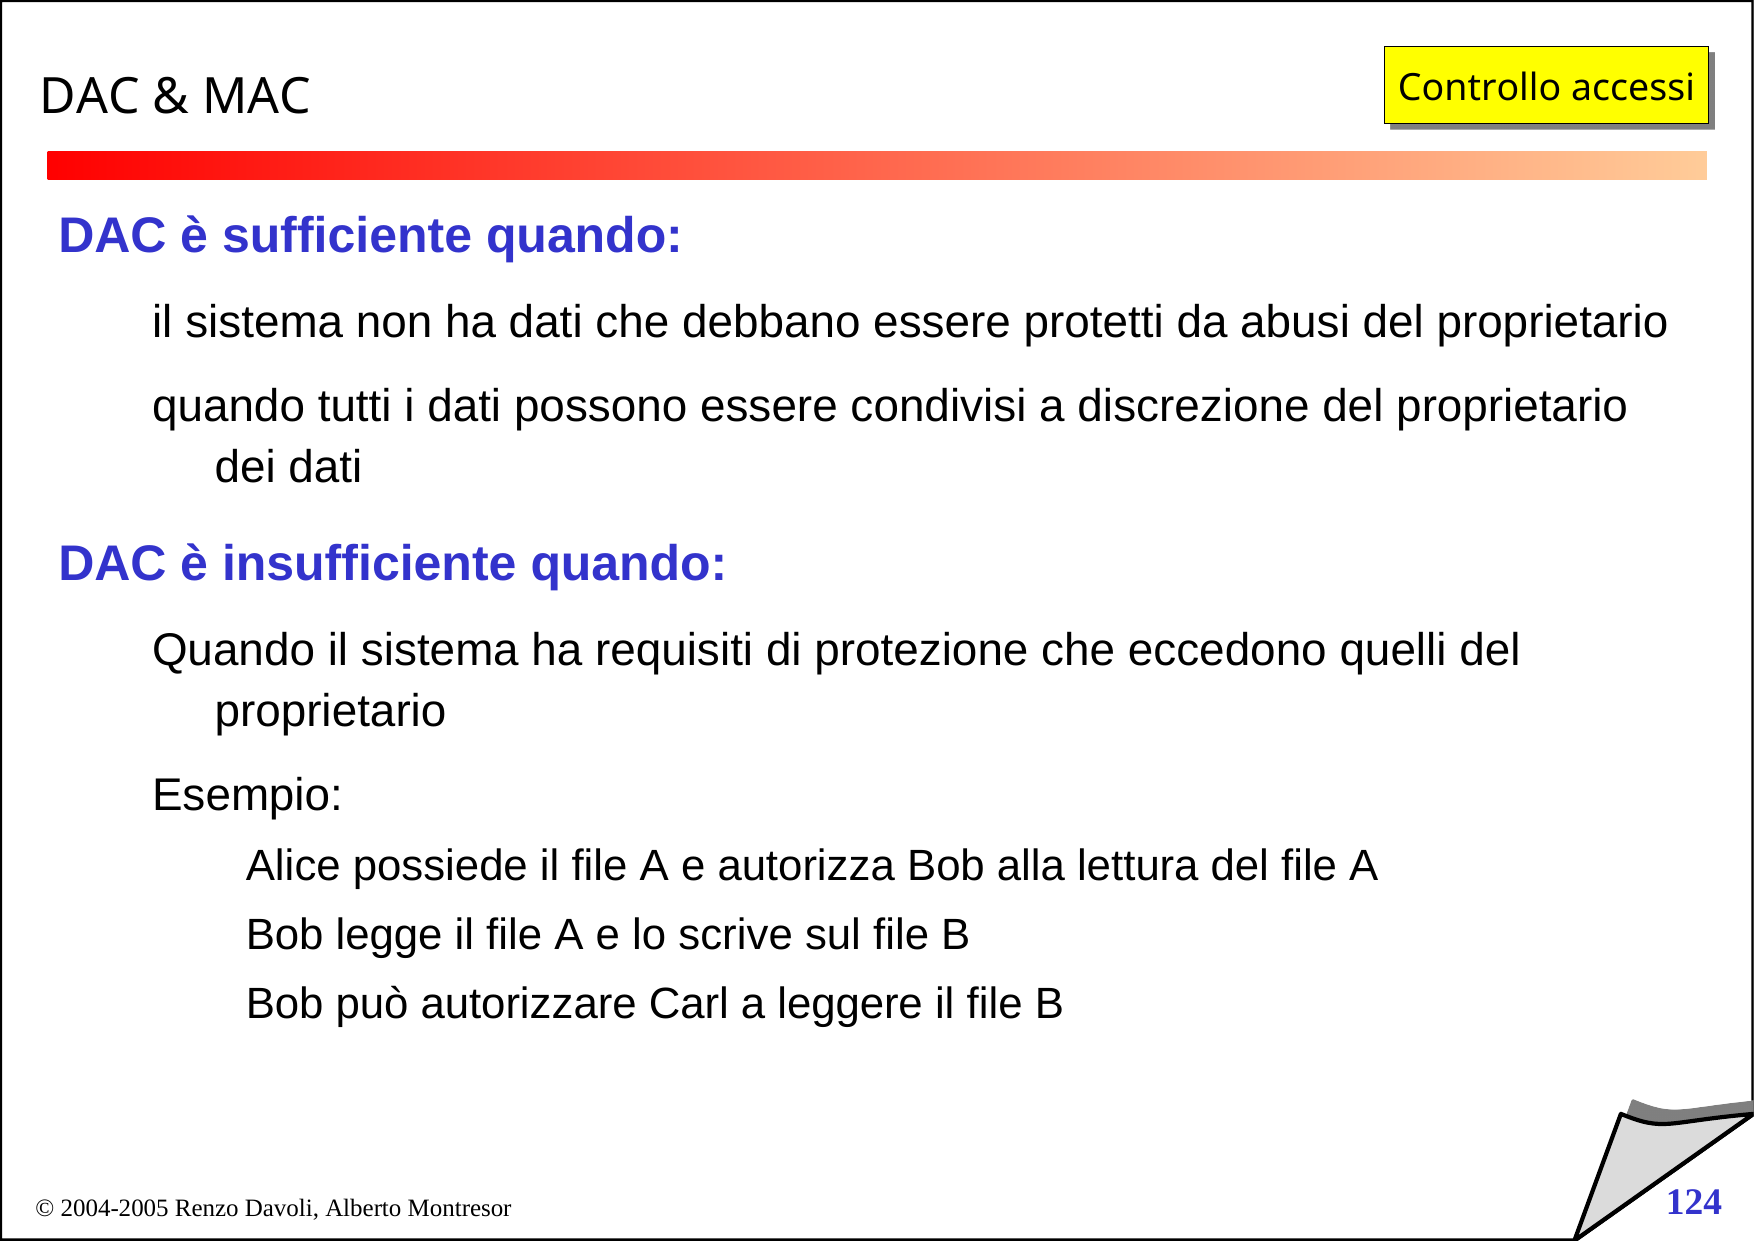

Controllo accessi
# DAC & MAC
DAC è sufficiente quando:
il sistema non ha dati che debbano essere protetti da abusi del proprietario
quando tutti i dati possono essere condivisi a discrezione del proprietario dei dati
DAC è insufficiente quando:
Quando il sistema ha requisiti di protezione che eccedono quelli del proprietario
Esempio:
Alice possiede il file A e autorizza Bob alla lettura del file A
Bob legge il file A e lo scrive sul file B
Bob può autorizzare Carl a leggere il file B